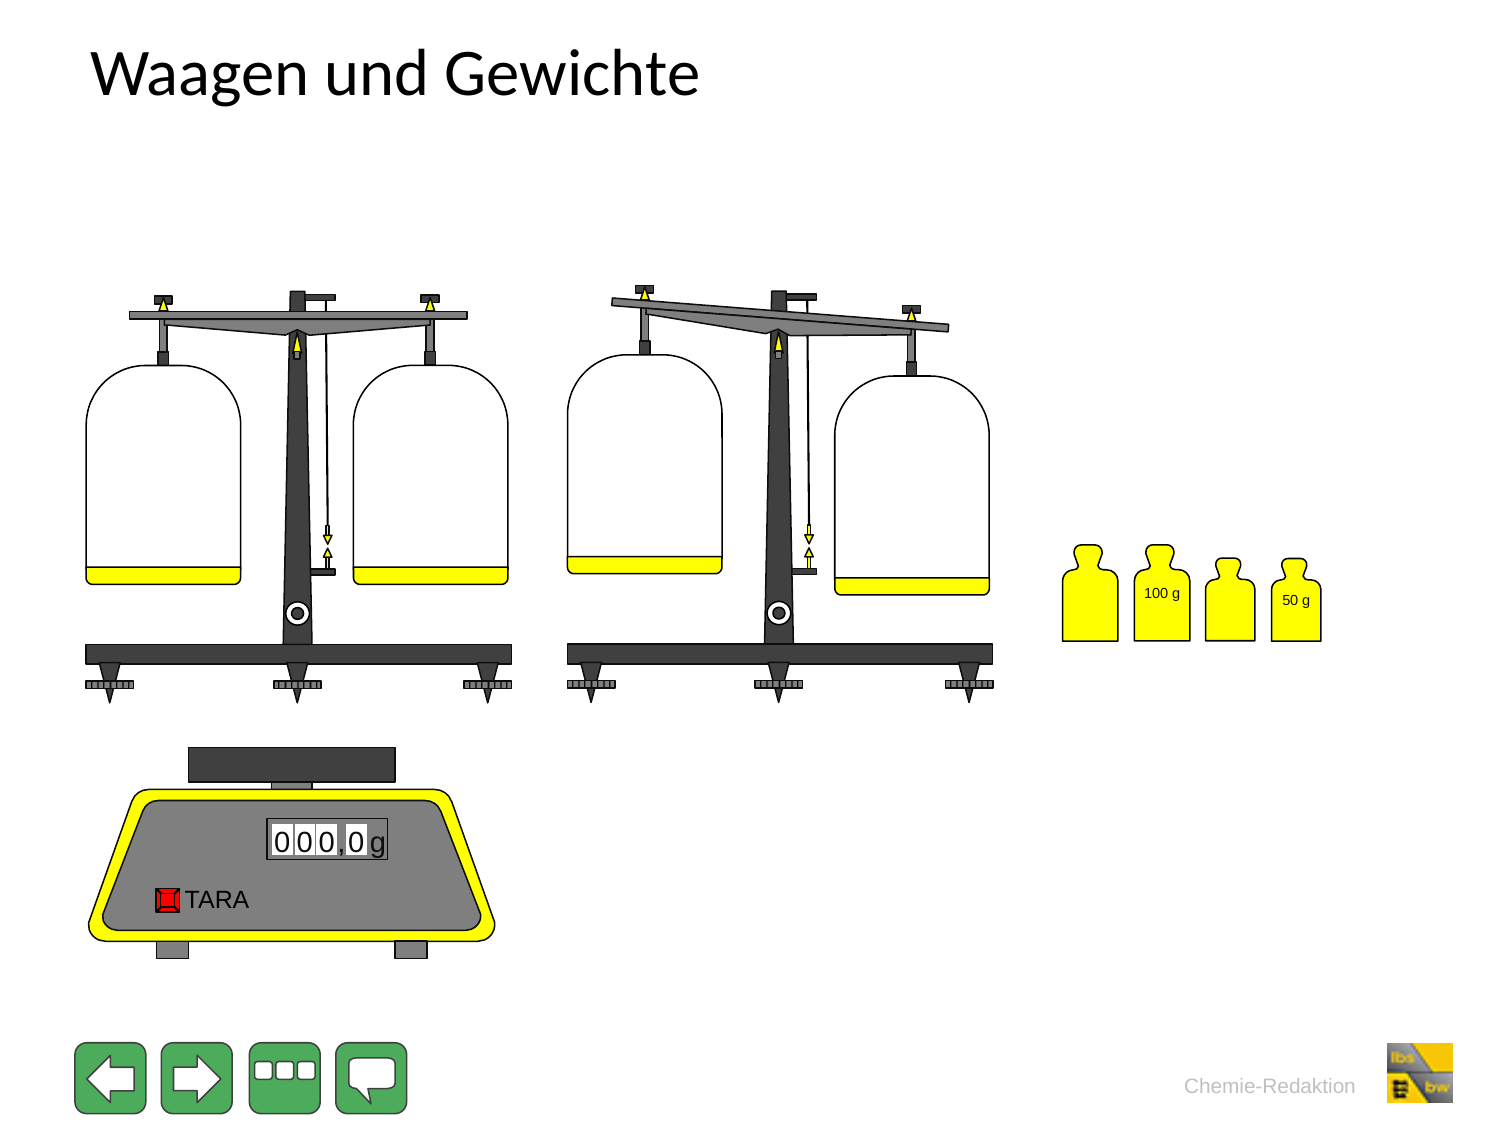

# Waagen und Gewichte
100 g
50 g
,
g
0
0
0
0
TARA